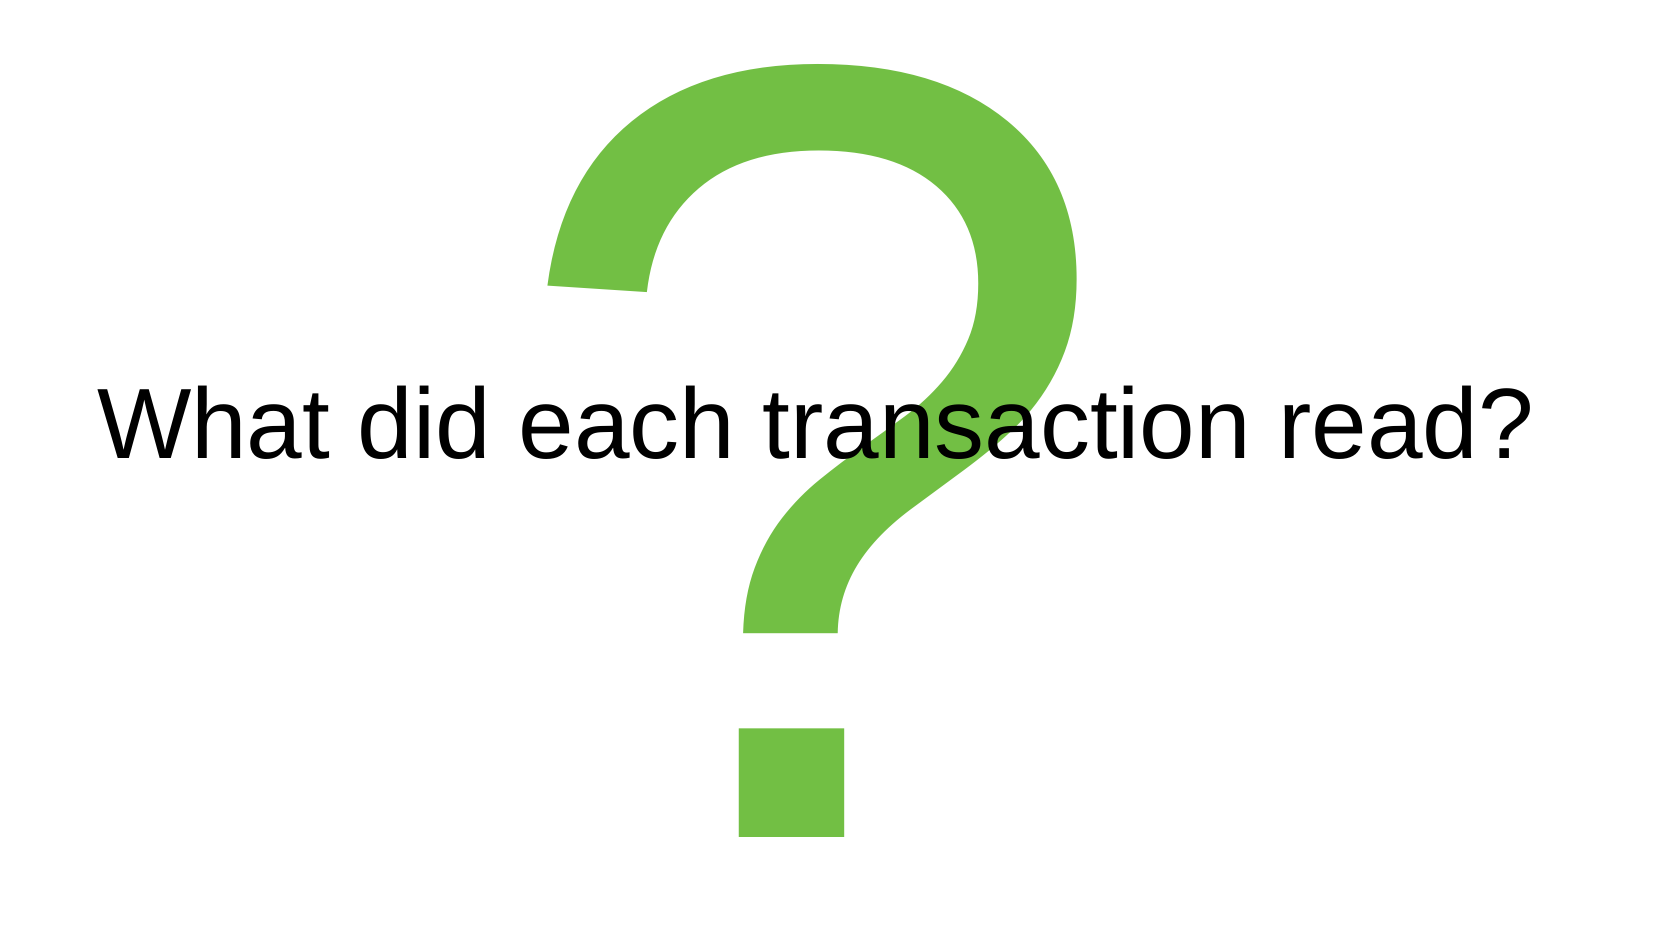

# ?
What did each transaction read?